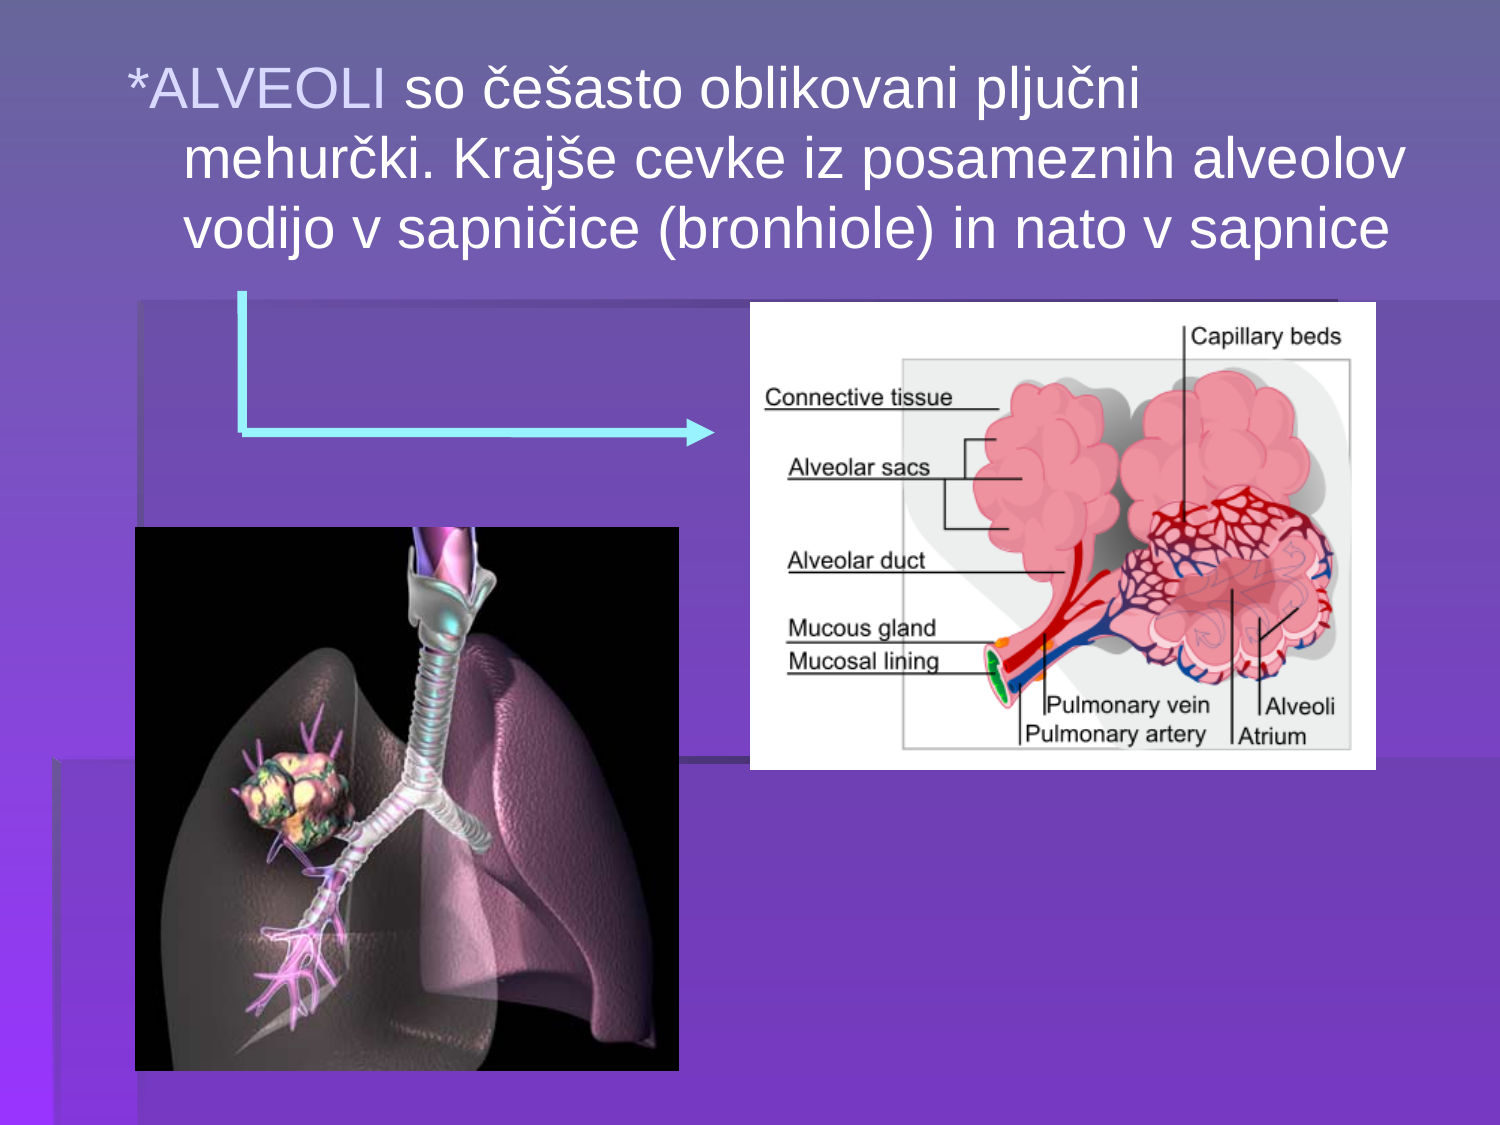

# *ALVEOLI so češasto oblikovani pljučni mehurčki. Krajše cevke iz posameznih alveolov vodijo v sapničice (bronhiole) in nato v sapnice